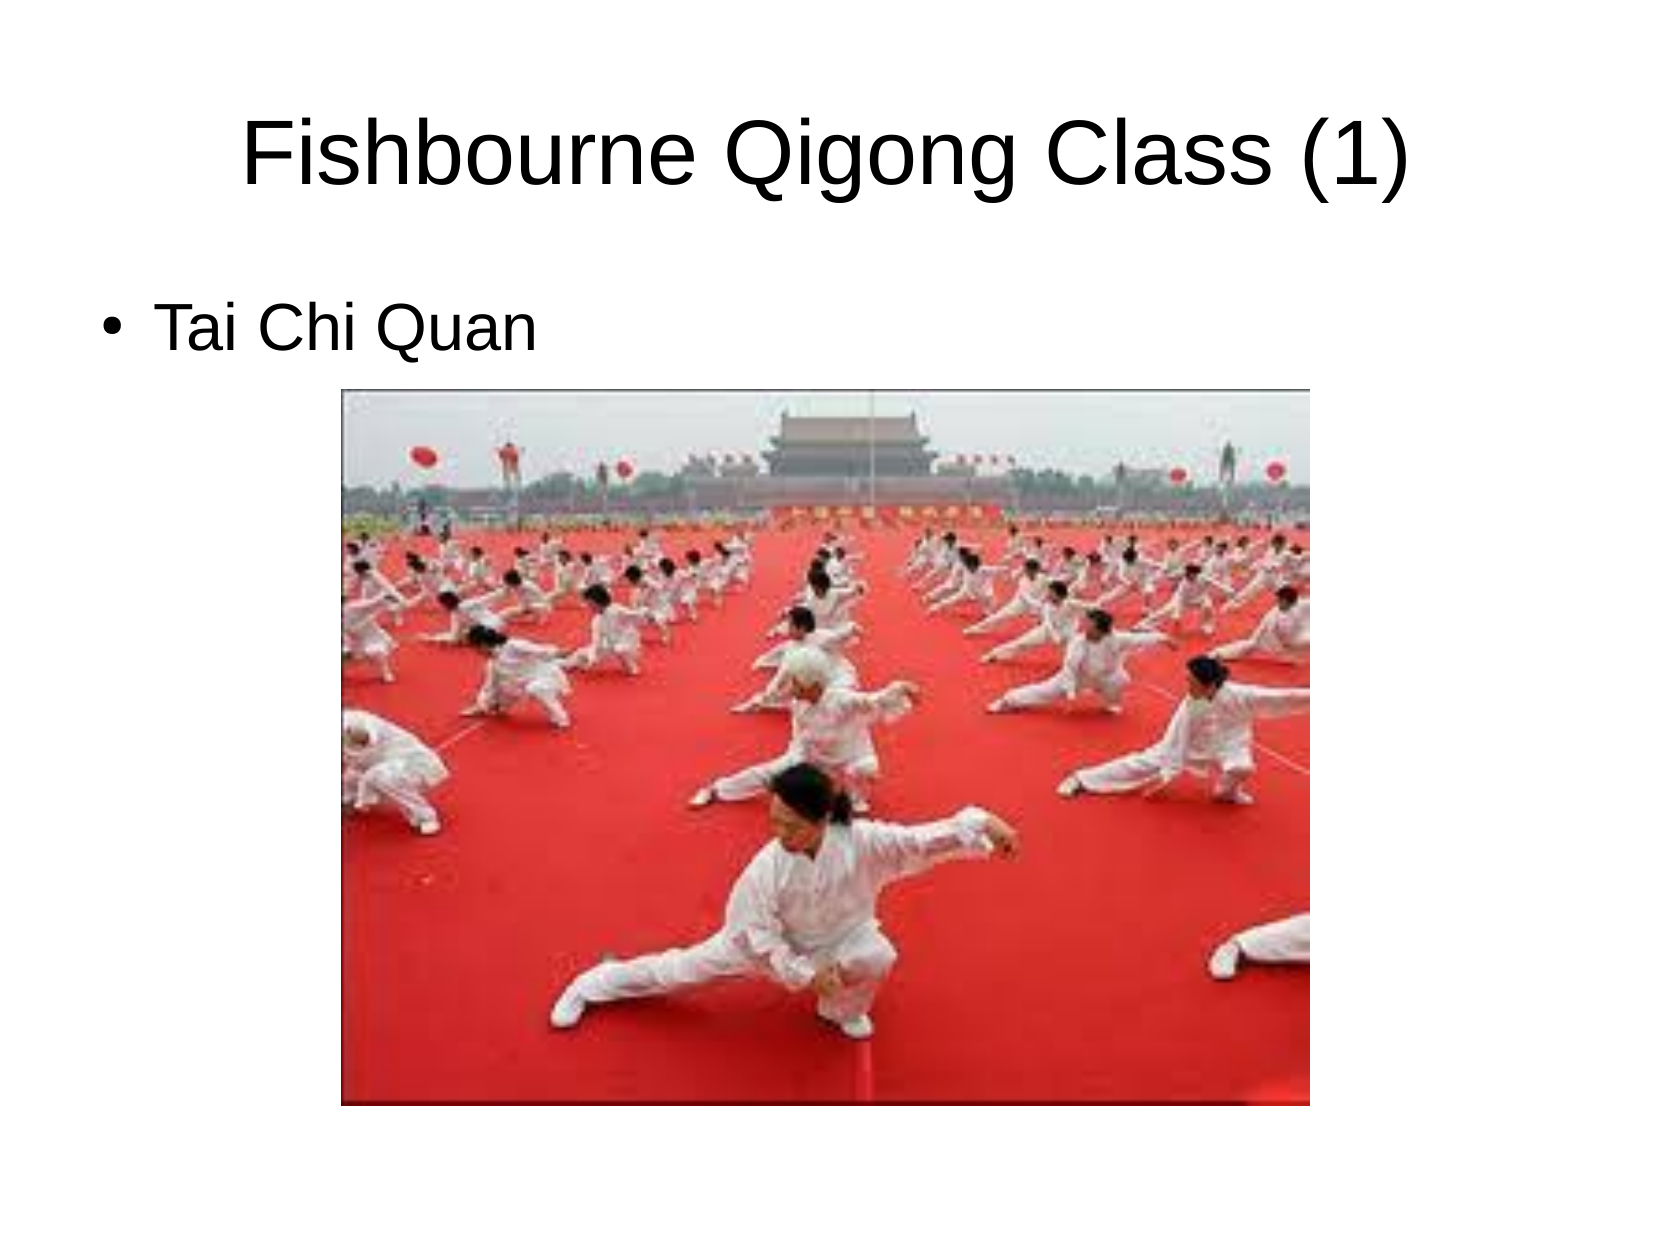

# Fishbourne Qigong Class (1)
Tai Chi Quan